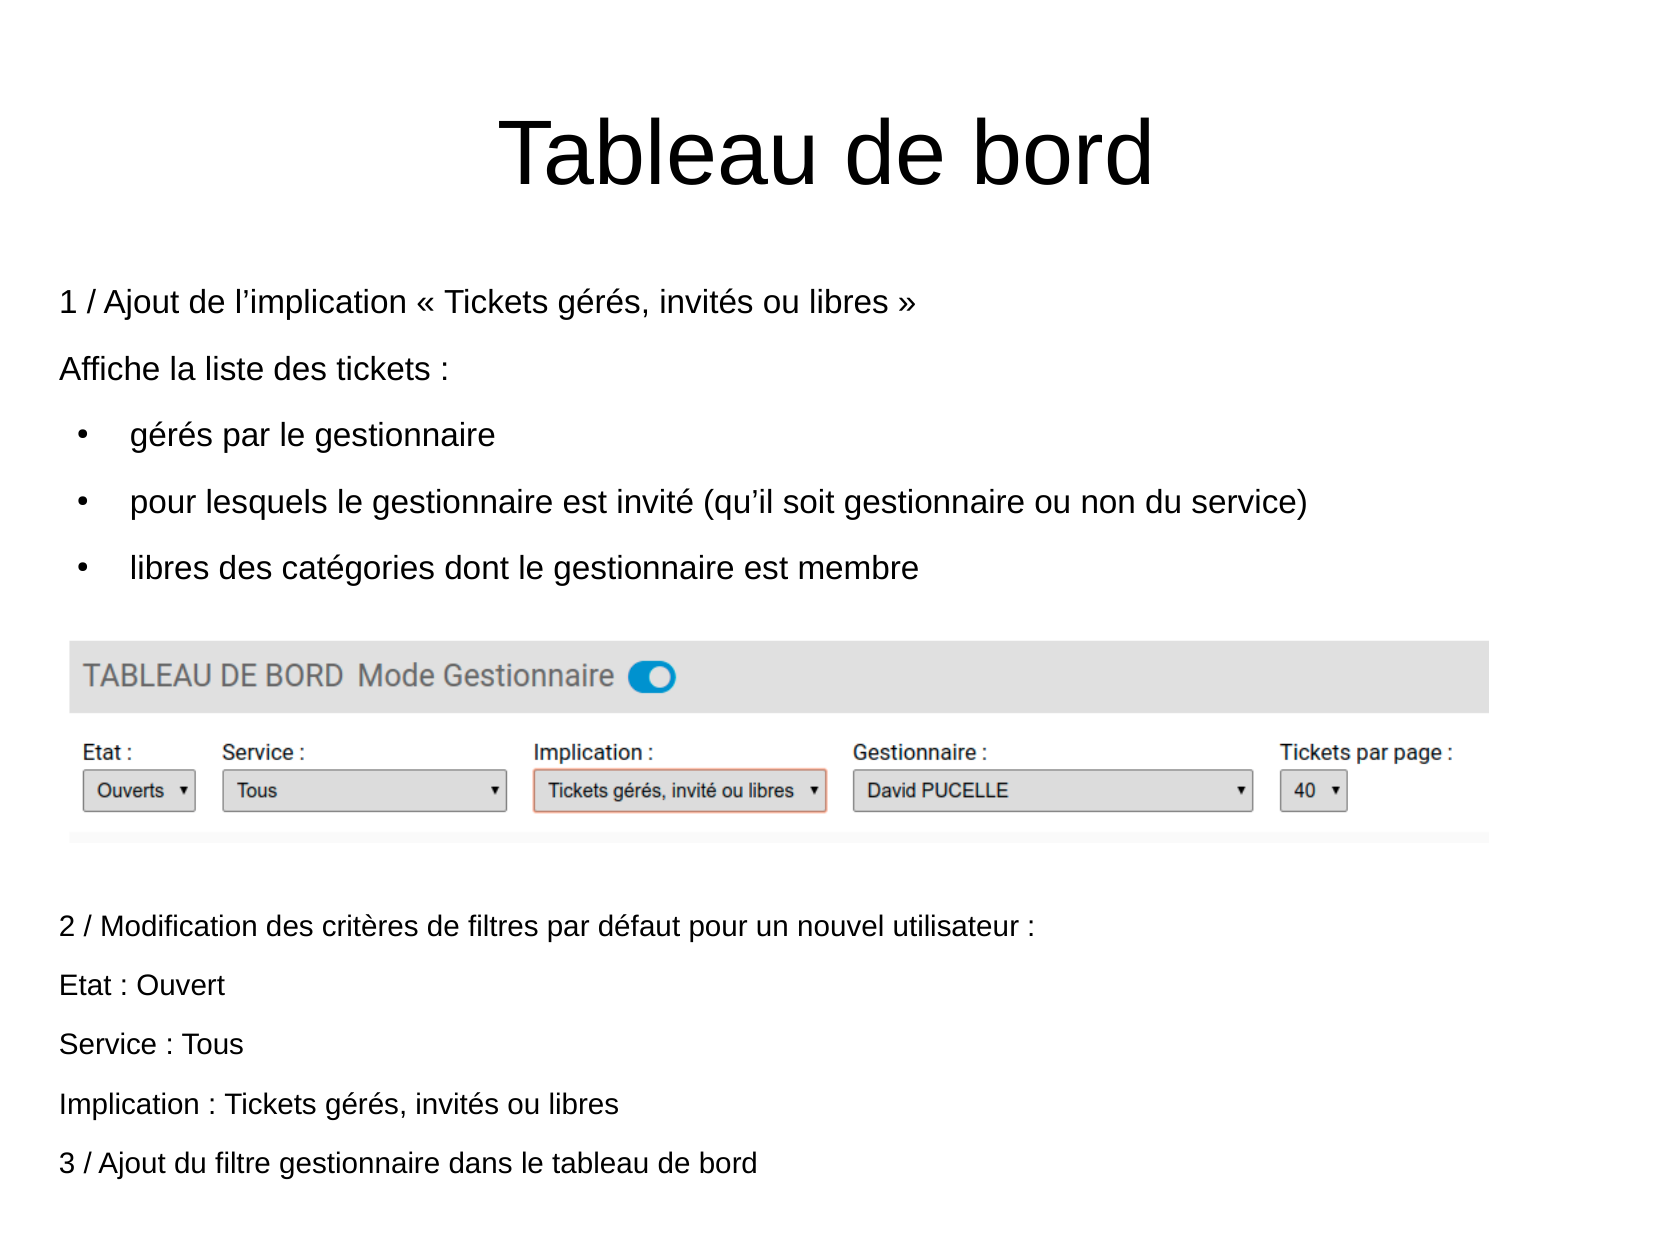

Tableau de bord
# 1 / Ajout de l’implication « Tickets gérés, invités ou libres »
Affiche la liste des tickets :
gérés par le gestionnaire
pour lesquels le gestionnaire est invité (qu’il soit gestionnaire ou non du service)
libres des catégories dont le gestionnaire est membre
2 / Modification des critères de filtres par défaut pour un nouvel utilisateur :
Etat : Ouvert
Service : Tous
Implication : Tickets gérés, invités ou libres
3 / Ajout du filtre gestionnaire dans le tableau de bord